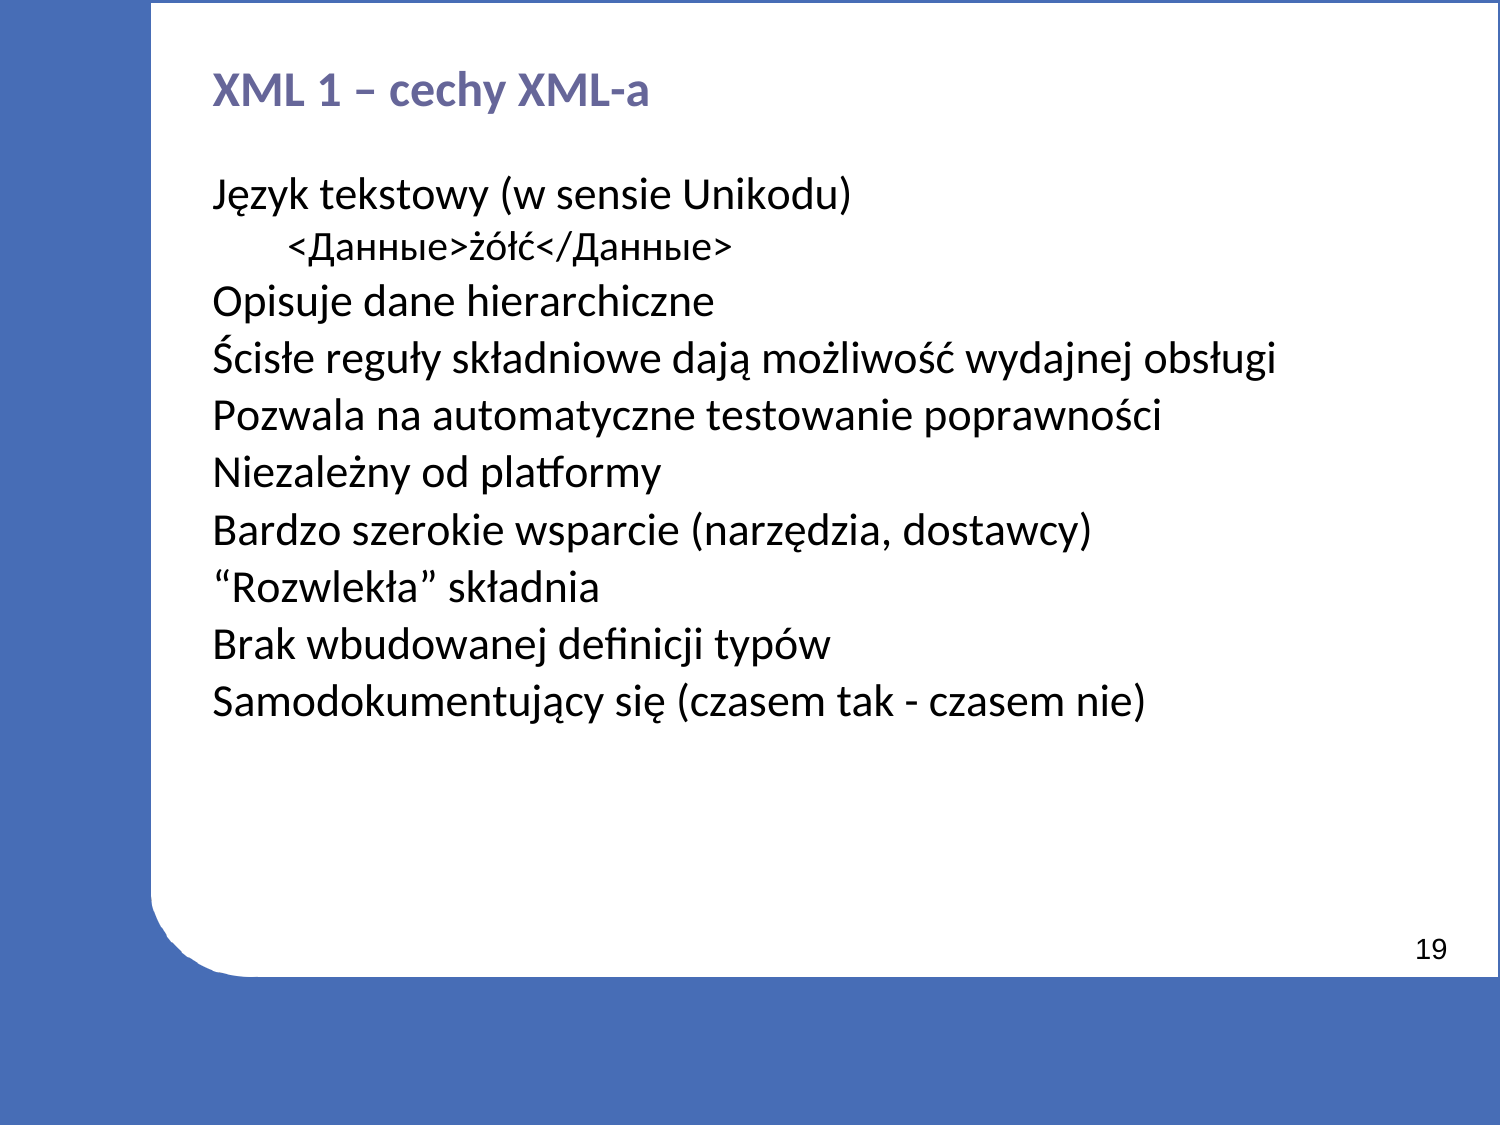

# XML 1 – cechy XML-a
Język tekstowy (w sensie Unikodu)
<Данные>żółć</Данные>
Opisuje dane hierarchiczne
Ścisłe reguły składniowe dają możliwość wydajnej obsługi
Pozwala na automatyczne testowanie poprawności
Niezależny od platformy
Bardzo szerokie wsparcie (narzędzia, dostawcy)
“Rozwlekła” składnia
Brak wbudowanej definicji typów
Samodokumentujący się (czasem tak - czasem nie)
19